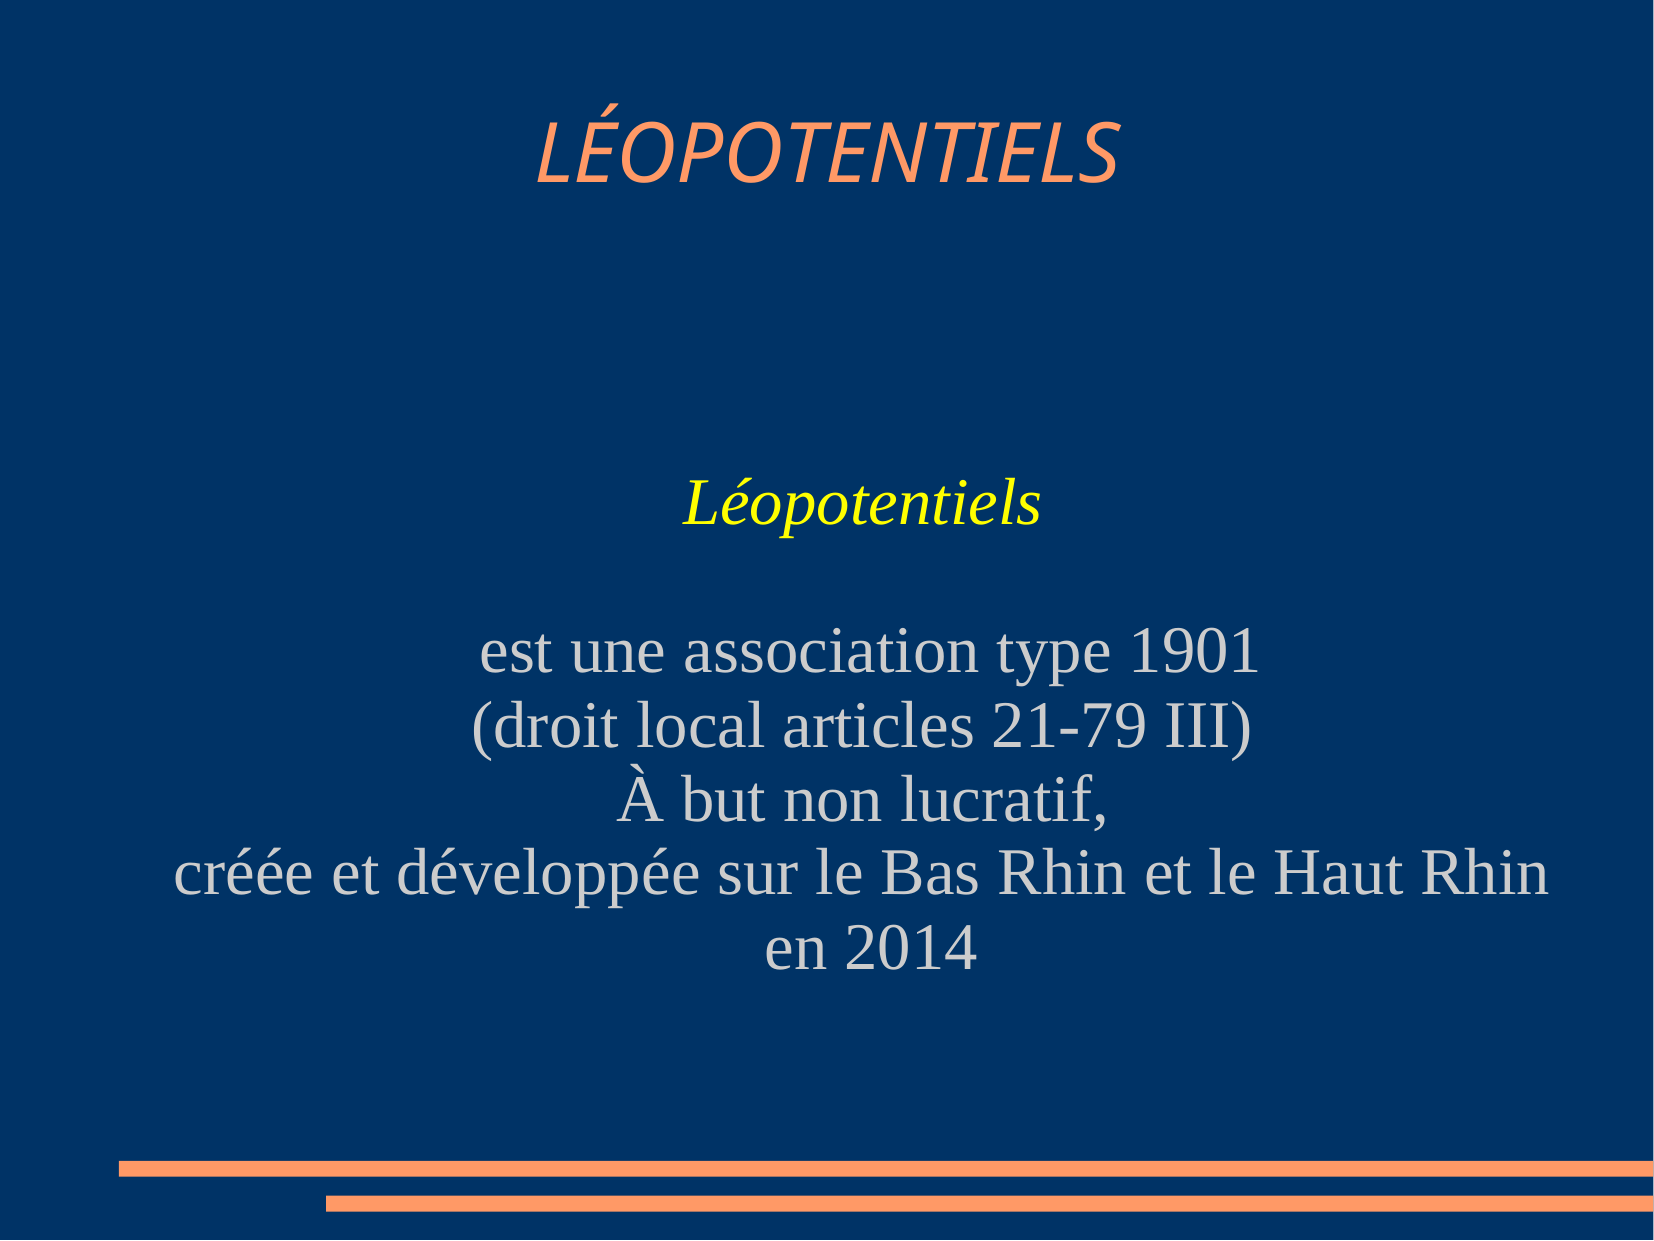

# LÉOPOTENTIELS
Léopotentiels
 est une association type 1901
(droit local articles 21-79 III)
À but non lucratif,
créée et développée sur le Bas Rhin et le Haut Rhin
 en 2014